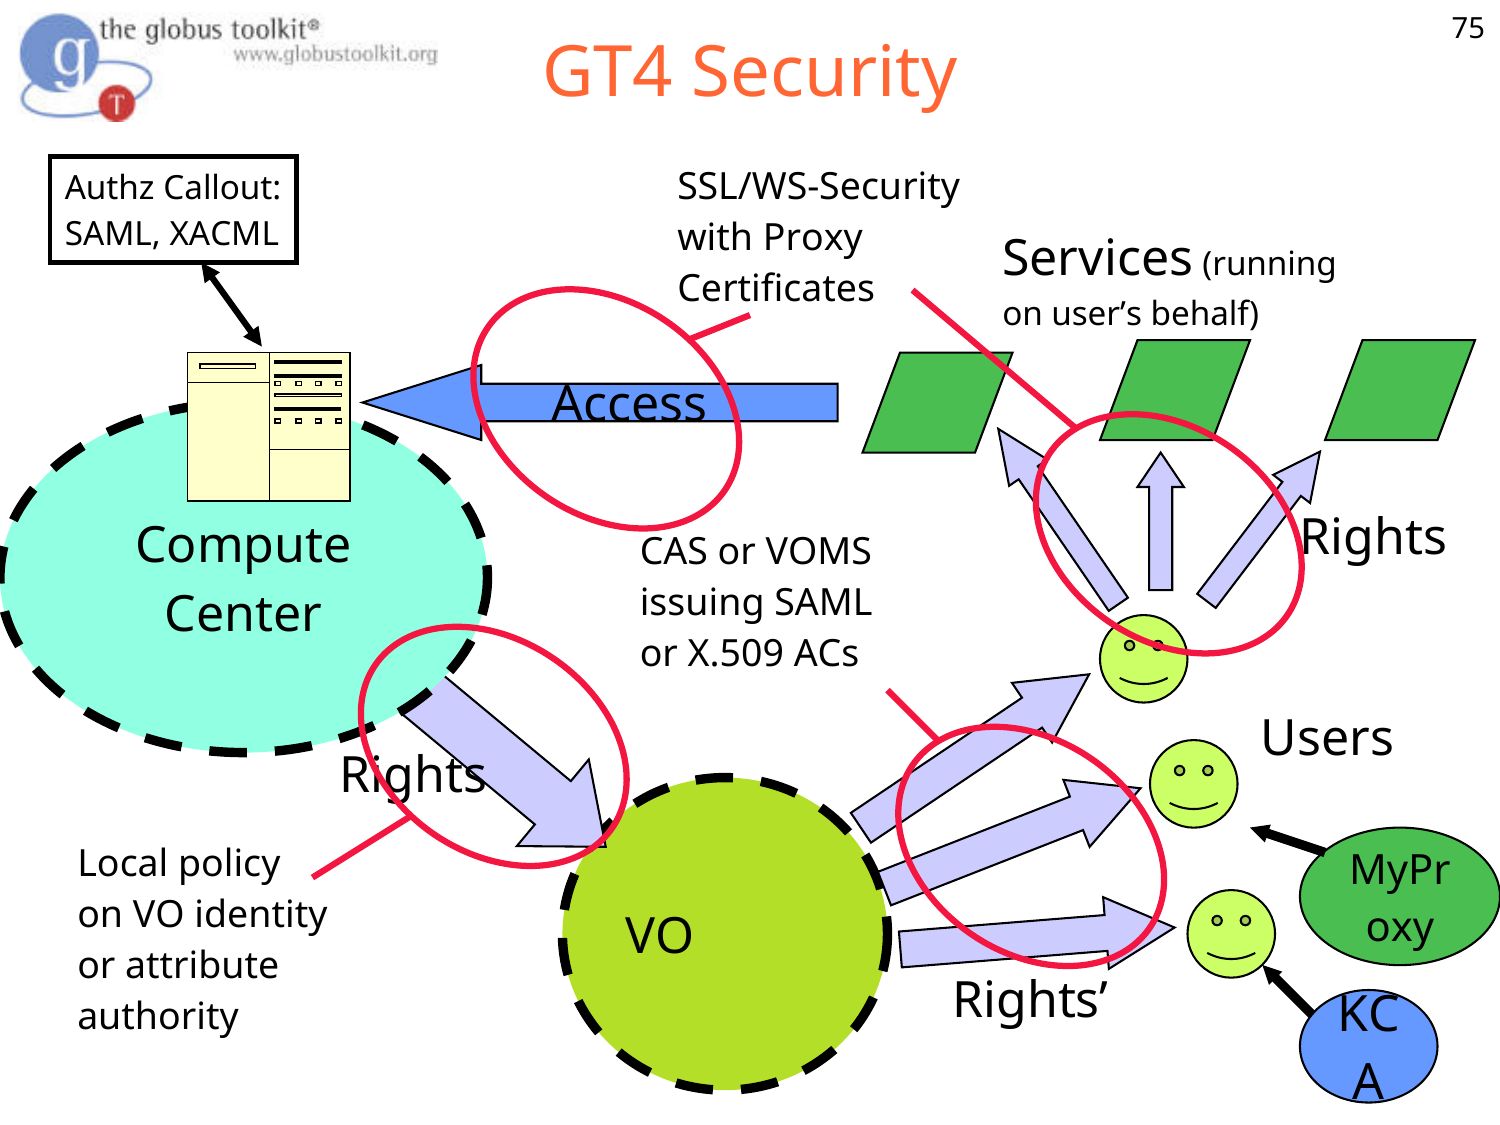

75
# GT4 Security
SSL/WS-Security
with Proxy
Certificates
Authz Callout:
SAML, XACML
Services (running
on user’s behalf)
Rights
Access
Compute
Center
CAS or VOMS
issuing SAML
or X.509 ACs
Local policy
on VO identity
or attribute
authority
Rights
VO
Rights’
Users
MyProxy
KCA